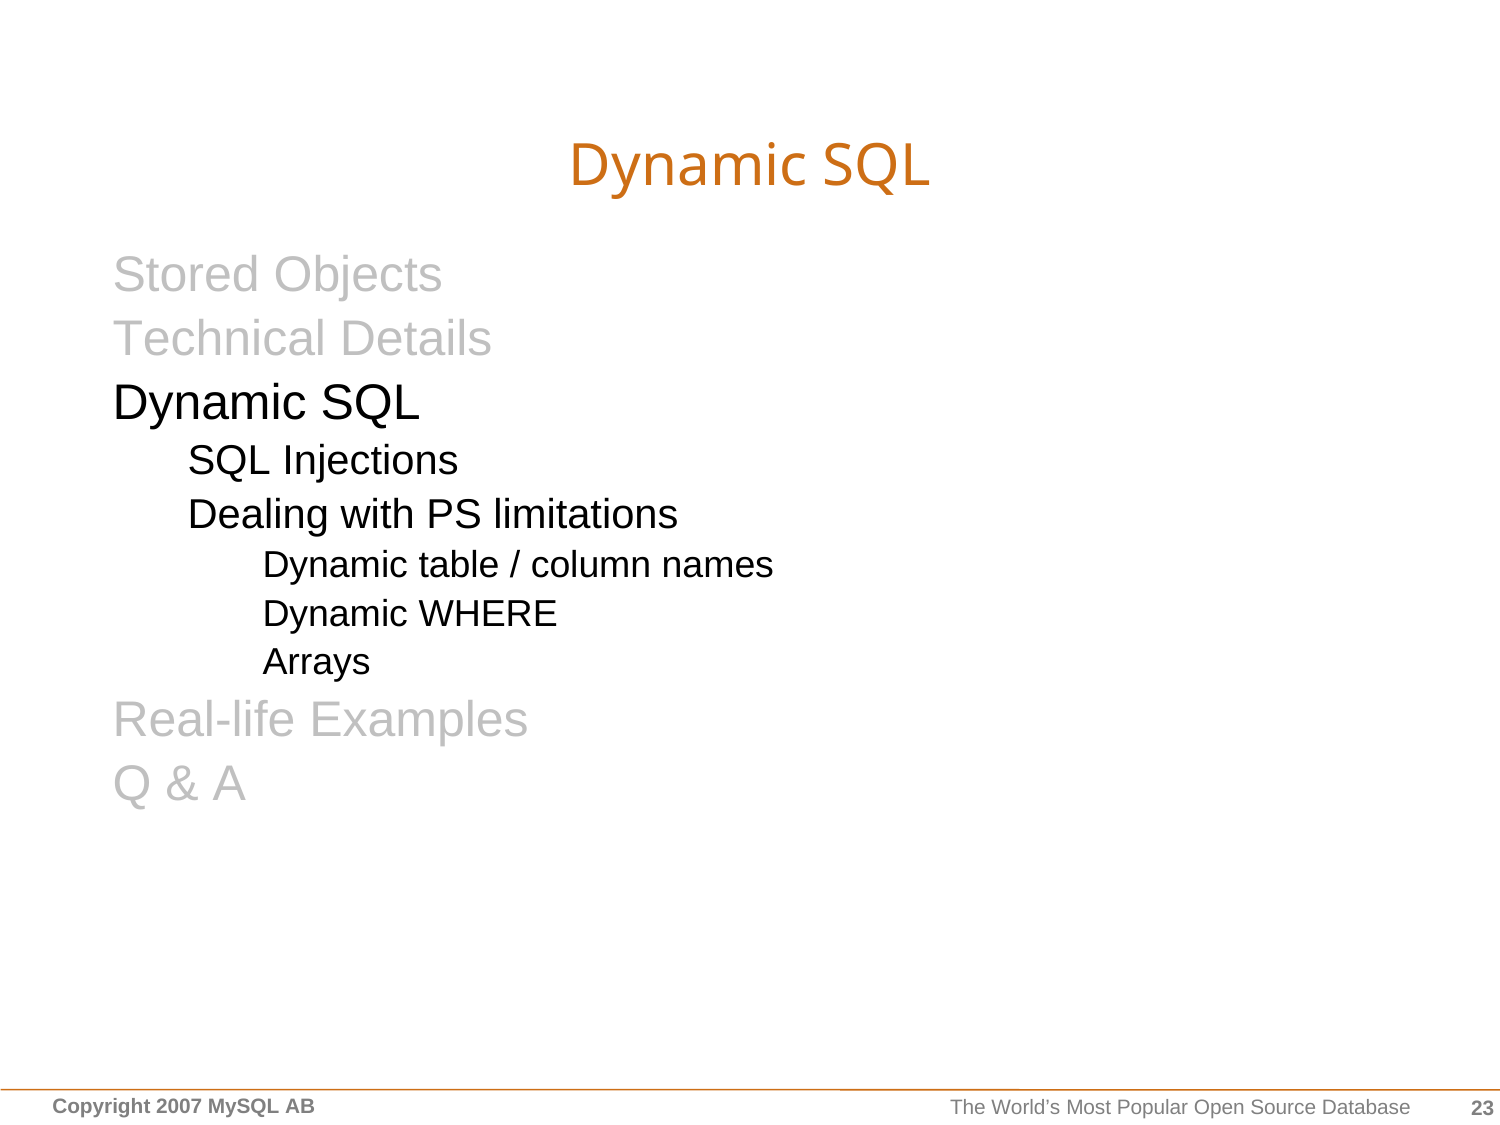

# Dynamic SQL
Stored Objects
Technical Details
Dynamic SQL
SQL Injections
Dealing with PS limitations
Dynamic table / column names
Dynamic WHERE
Arrays
Real-life Examples
Q & A